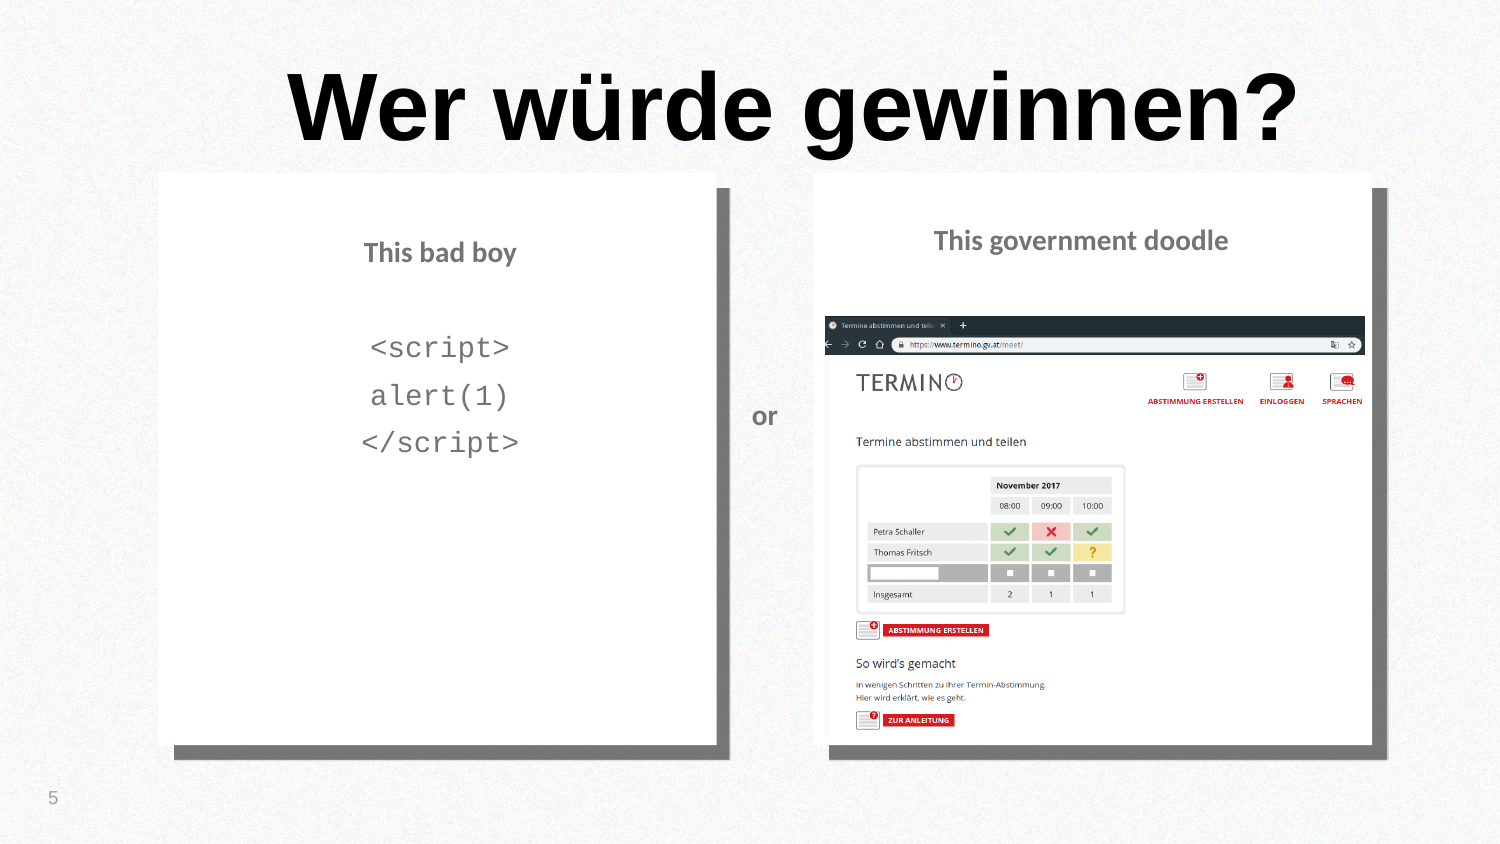

# Wer würde gewinnen?
This government doodle
This bad boy
<script>
alert(1)
</script>
or